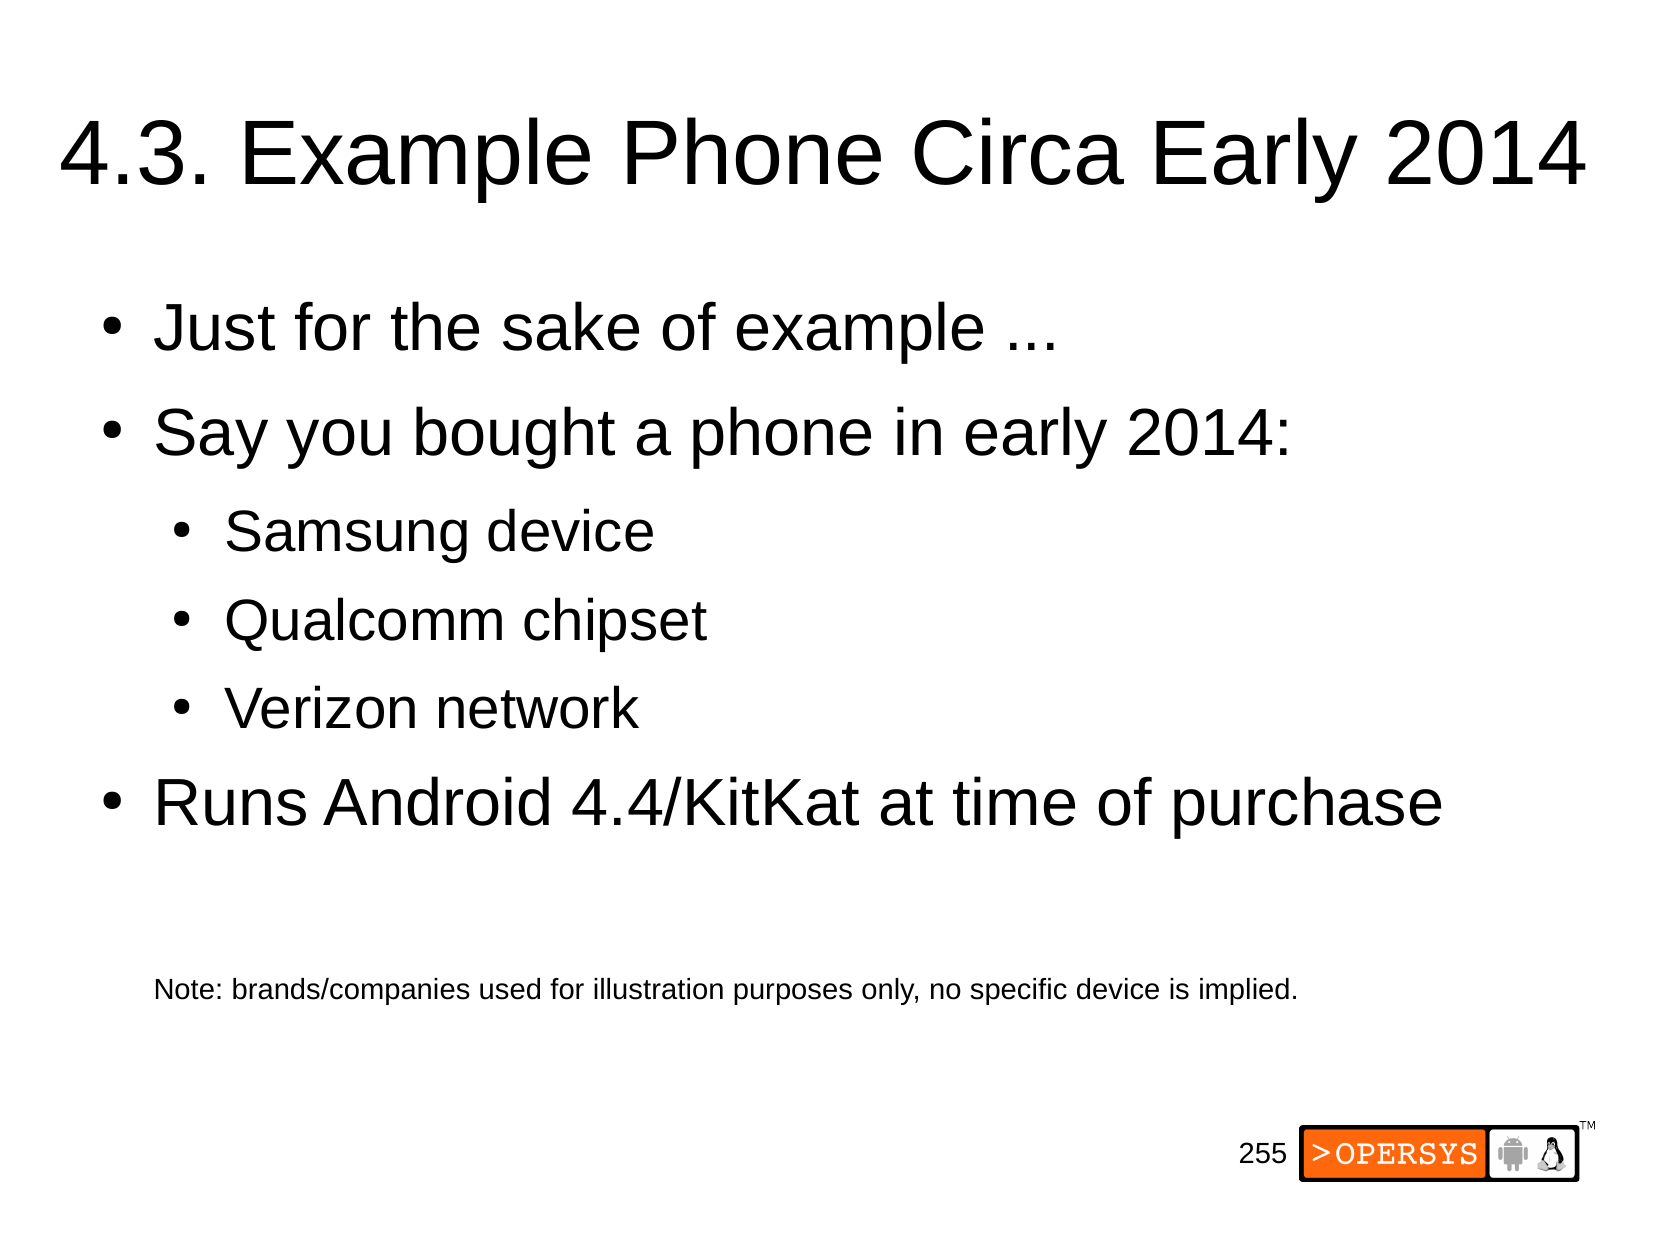

# 4.3. Example Phone Circa Early 2014
Just for the sake of example ...
Say you bought a phone in early 2014:
Samsung device
Qualcomm chipset
Verizon network
Runs Android 4.4/KitKat at time of purchase
Note: brands/companies used for illustration purposes only, no specific device is implied.